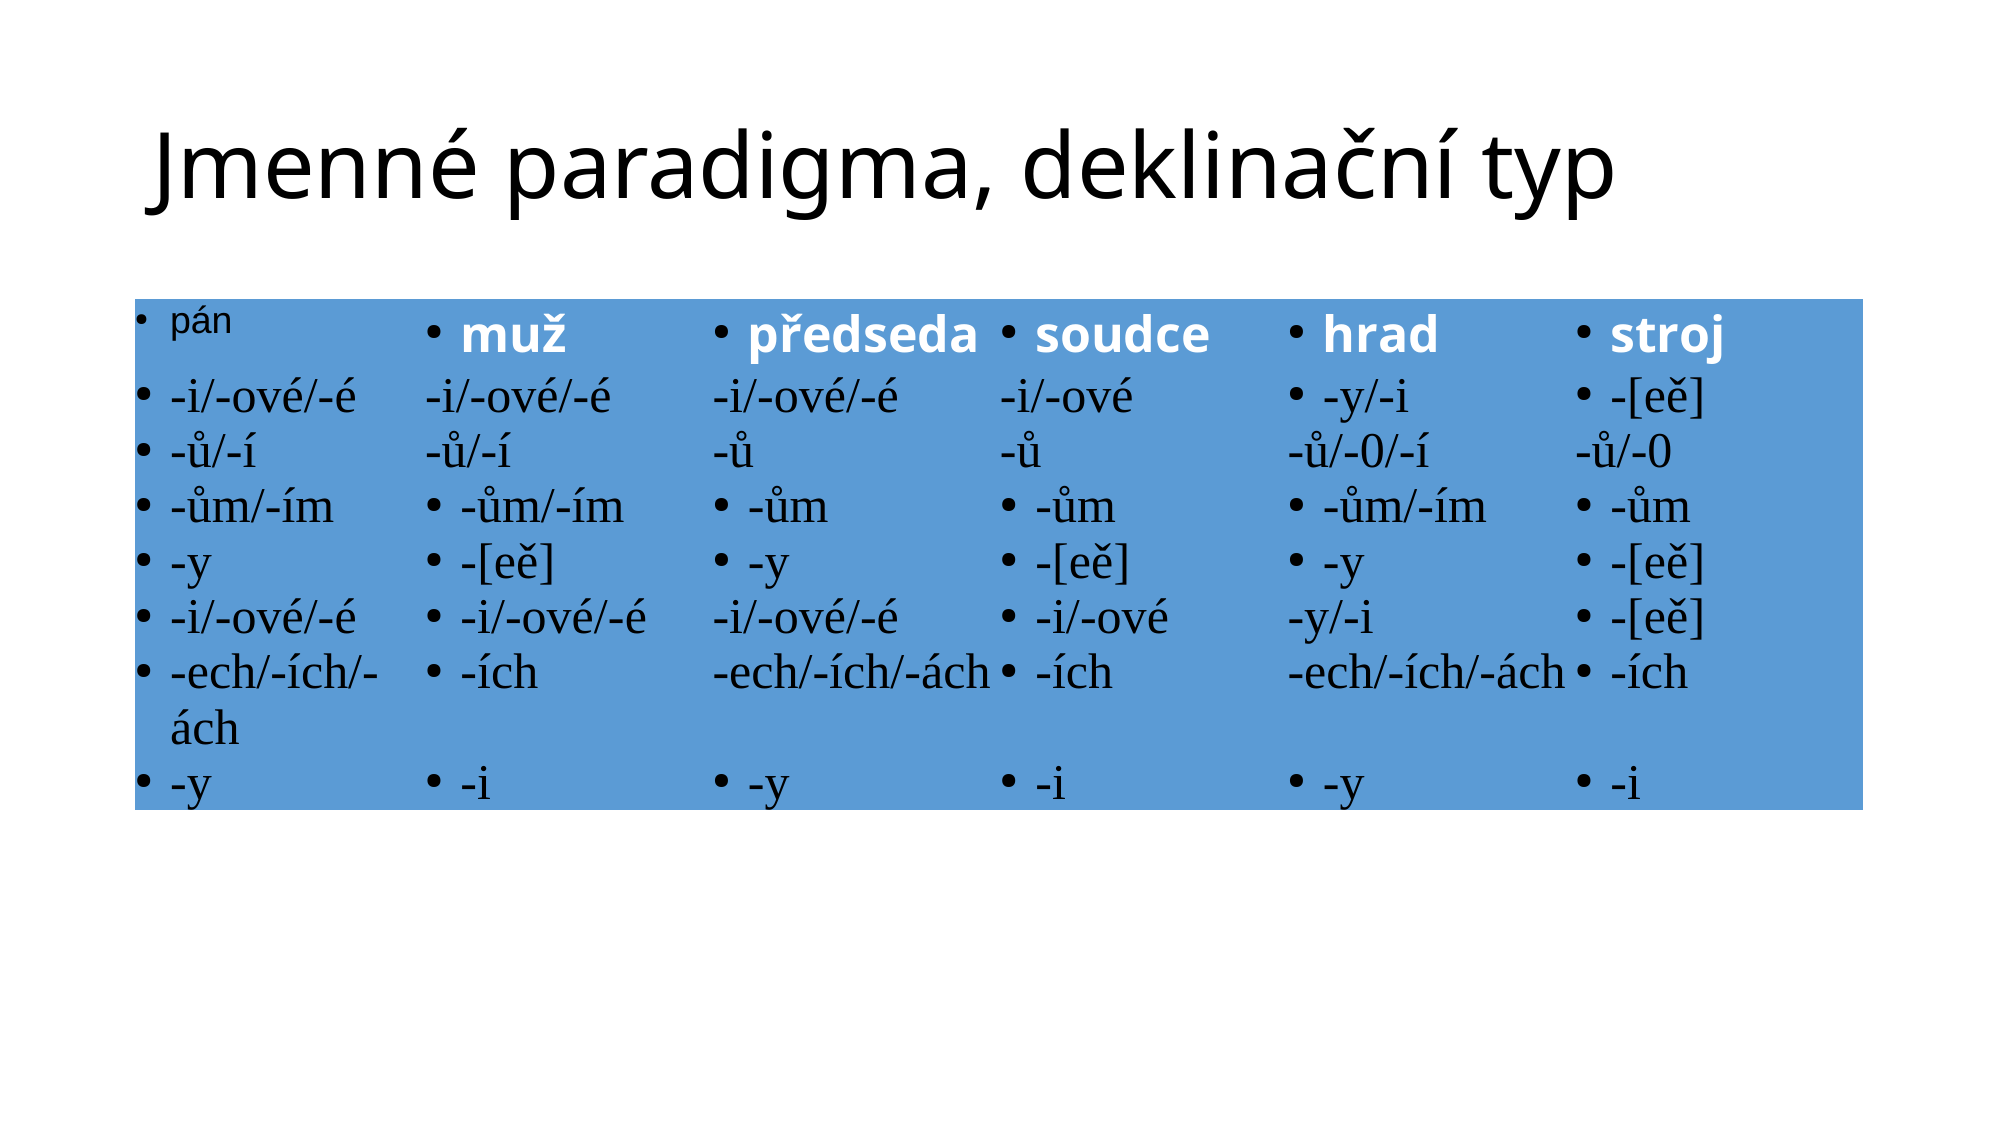

# Jmenné paradigma, deklinační typ
| pán | muž | předseda | soudce | hrad | stroj |
| --- | --- | --- | --- | --- | --- |
| -i/-ové/-é | -i/-ové/-é | -i/-ové/-é | -i/-ové | -y/-i | -[eě] |
| -ů/-í | -ů/-í | -ů | -ů | -ů/-0/-í | -ů/-0 |
| -ům/-ím | -ům/-ím | -ům | -ům | -ům/-ím | -ům |
| -y | -[eě] | -y | -[eě] | -y | -[eě] |
| -i/-ové/-é | -i/-ové/-é | -i/-ové/-é | -i/-ové | -y/-i | -[eě] |
| -ech/-ích/-ách | -ích | -ech/-ích/-ách | -ích | -ech/-ích/-ách | -ích |
| -y | -i | -y | -i | -y | -i |